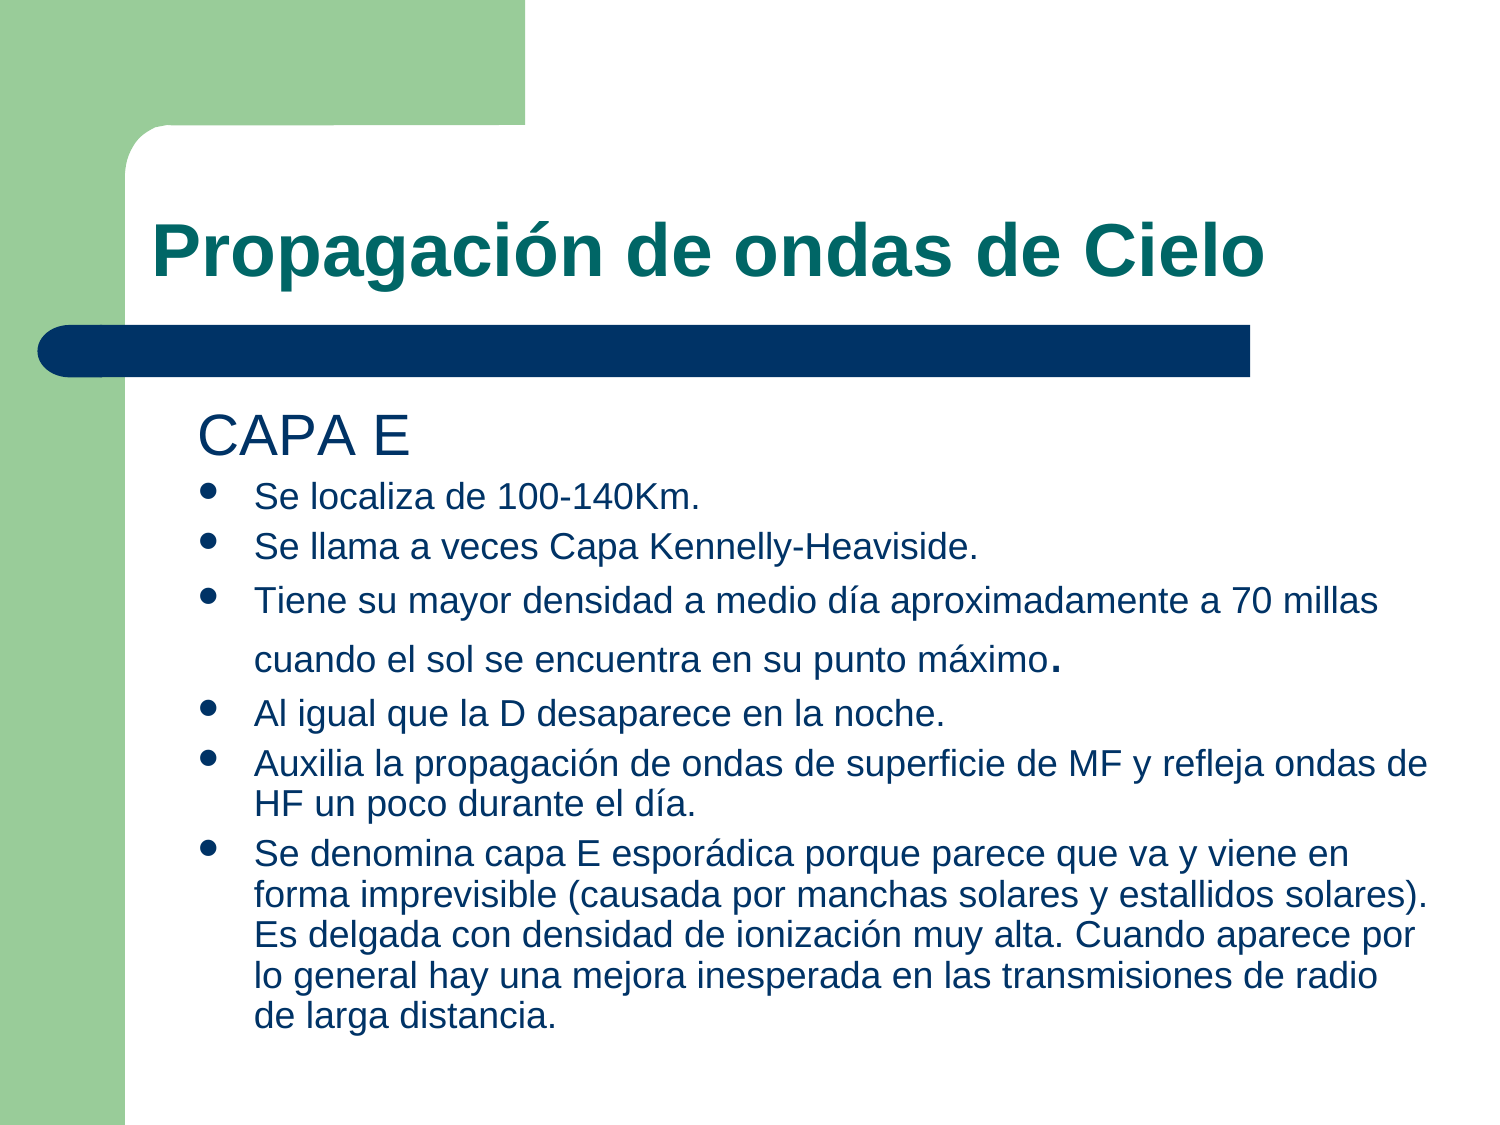

# Propagación de ondas de Cielo
CAPA E
Se localiza de 100-140Km.
Se llama a veces Capa Kennelly-Heaviside.
Tiene su mayor densidad a medio día aproximadamente a 70 millas cuando el sol se encuentra en su punto máximo.
Al igual que la D desaparece en la noche.
Auxilia la propagación de ondas de superficie de MF y refleja ondas de HF un poco durante el día.
Se denomina capa E esporádica porque parece que va y viene en forma imprevisible (causada por manchas solares y estallidos solares). Es delgada con densidad de ionización muy alta. Cuando aparece por lo general hay una mejora inesperada en las transmisiones de radio de larga distancia.